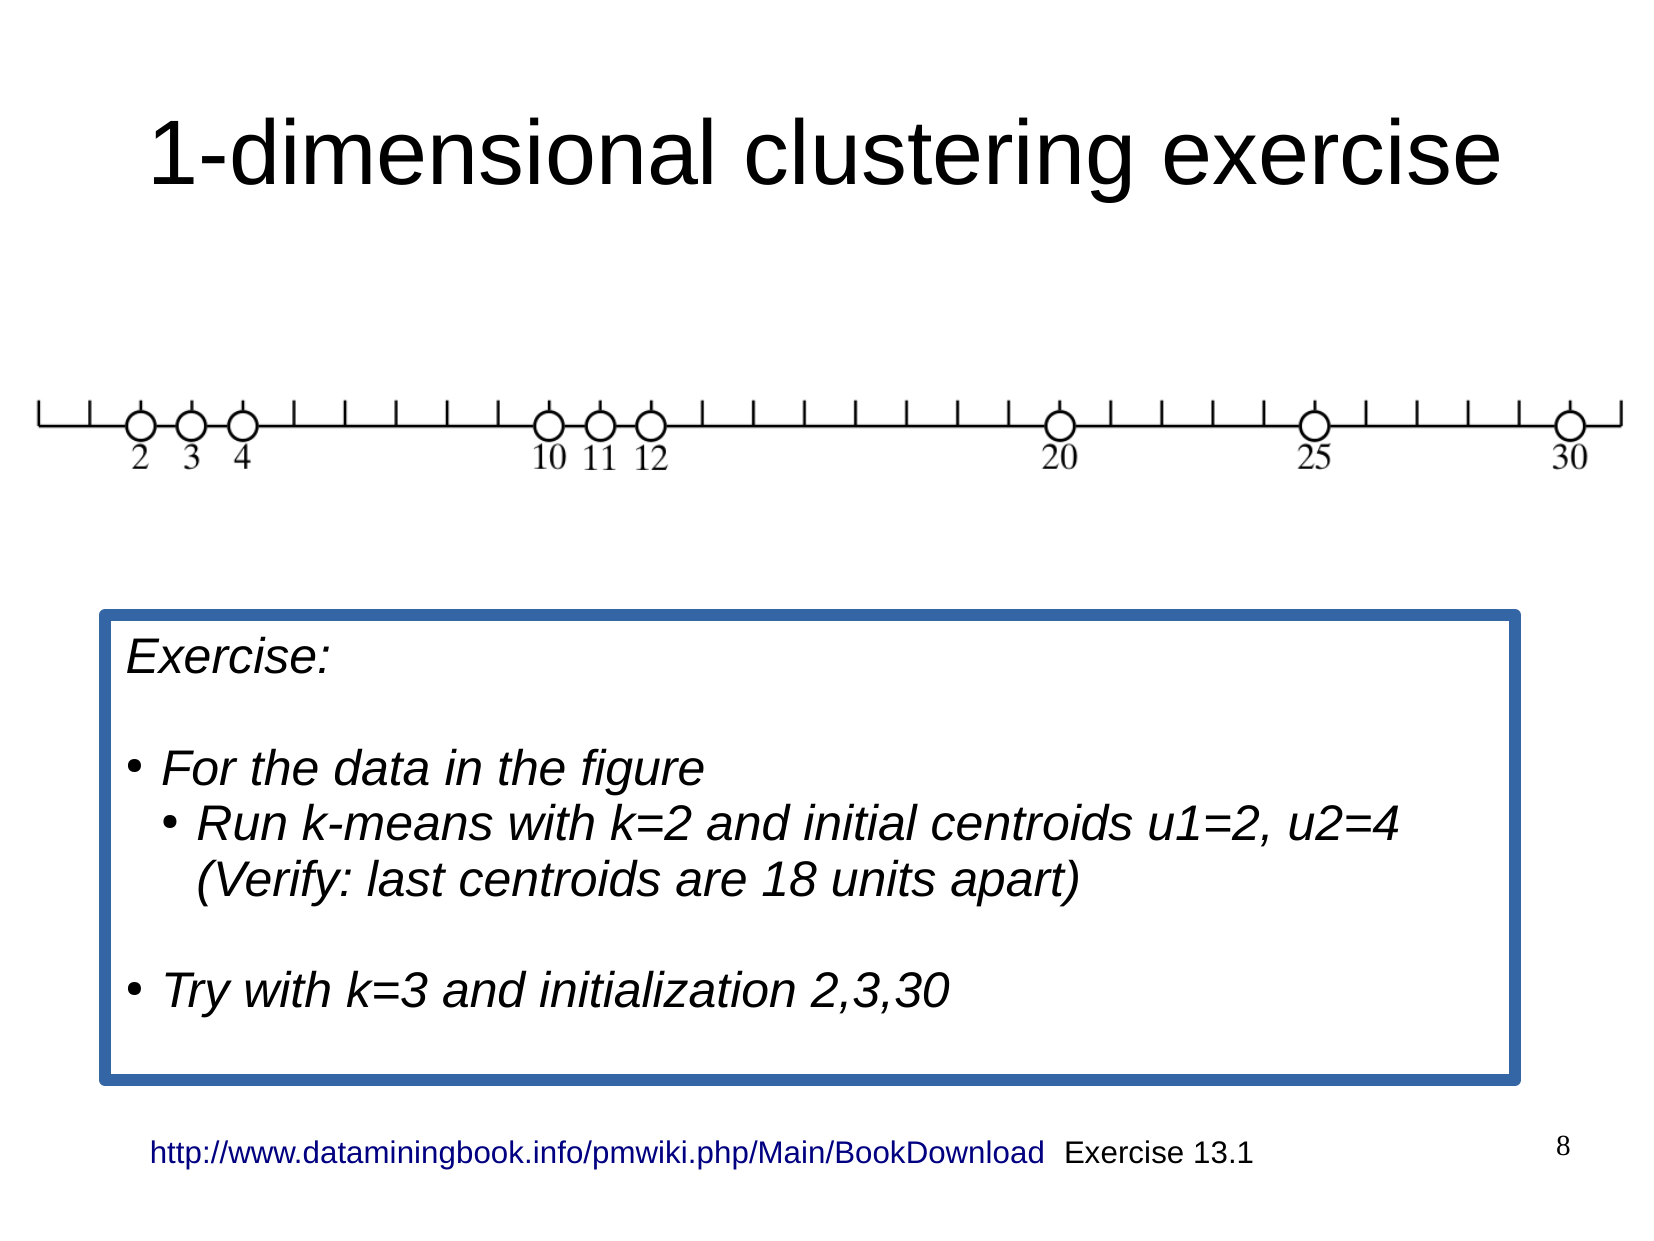

# 1-dimensional clustering exercise
Exercise:
For the data in the figure
Run k-means with k=2 and initial centroids u1=2, u2=4 (Verify: last centroids are 18 units apart)
Try with k=3 and initialization 2,3,30
http://www.dataminingbook.info/pmwiki.php/Main/BookDownload Exercise 13.1
8